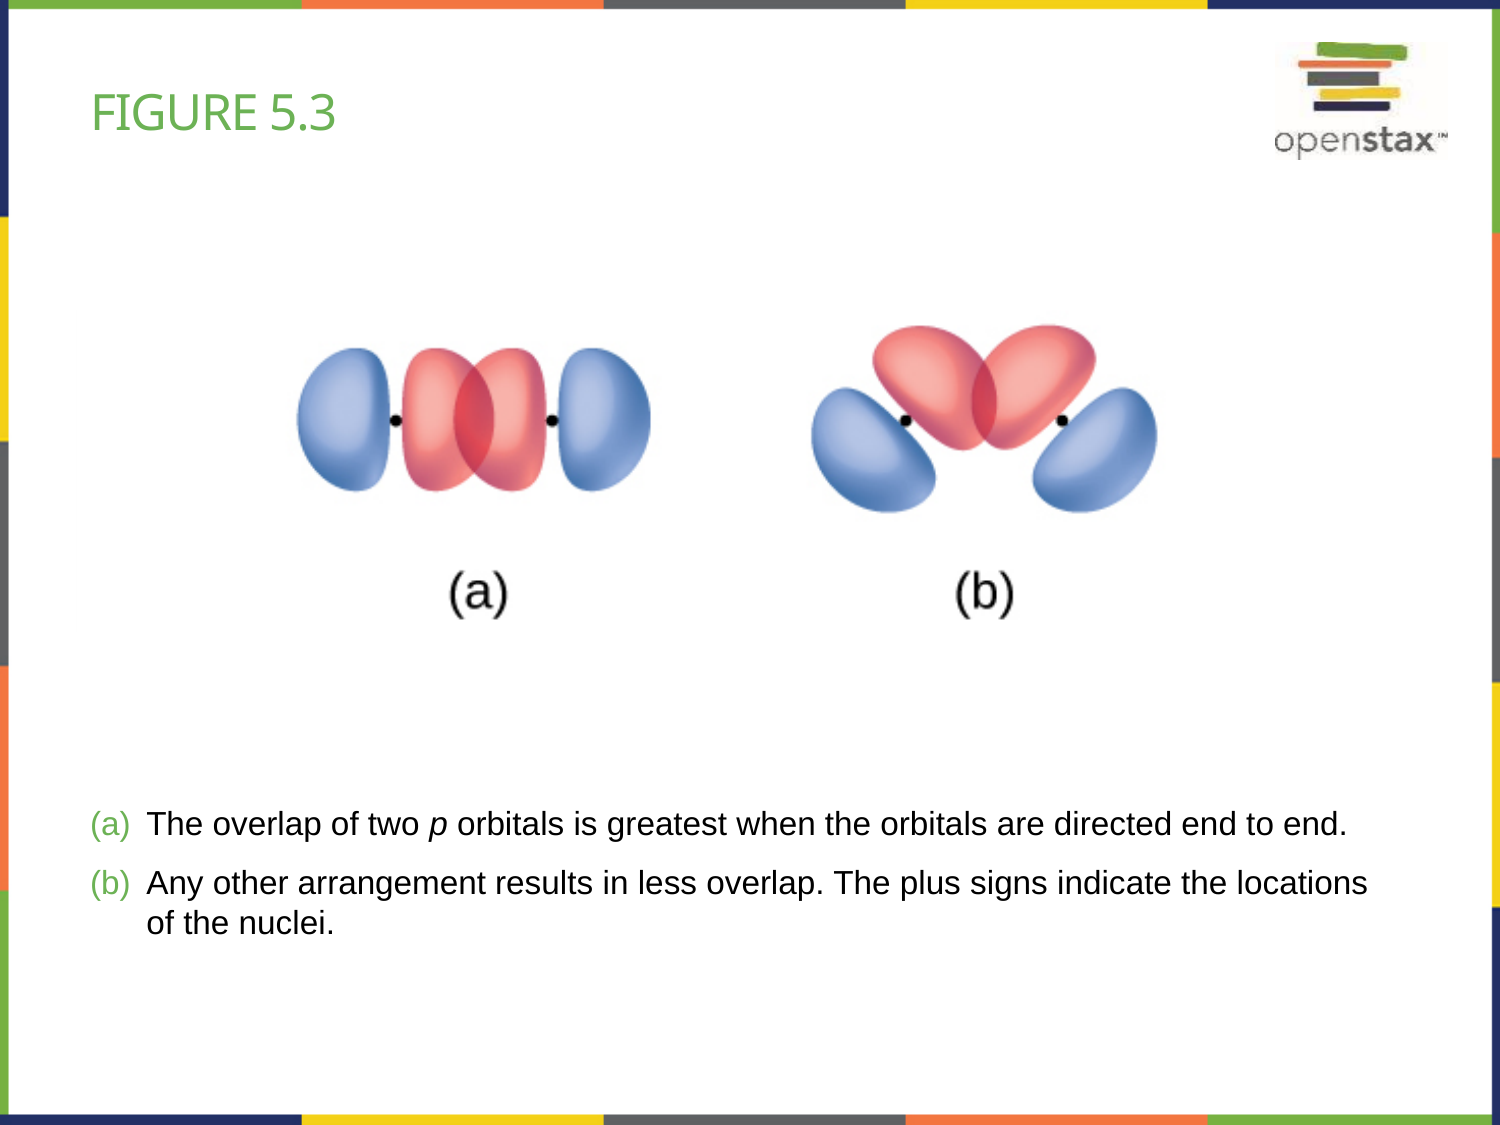

# Figure 5.3
The overlap of two p orbitals is greatest when the orbitals are directed end to end.
Any other arrangement results in less overlap. The plus signs indicate the locations of the nuclei.